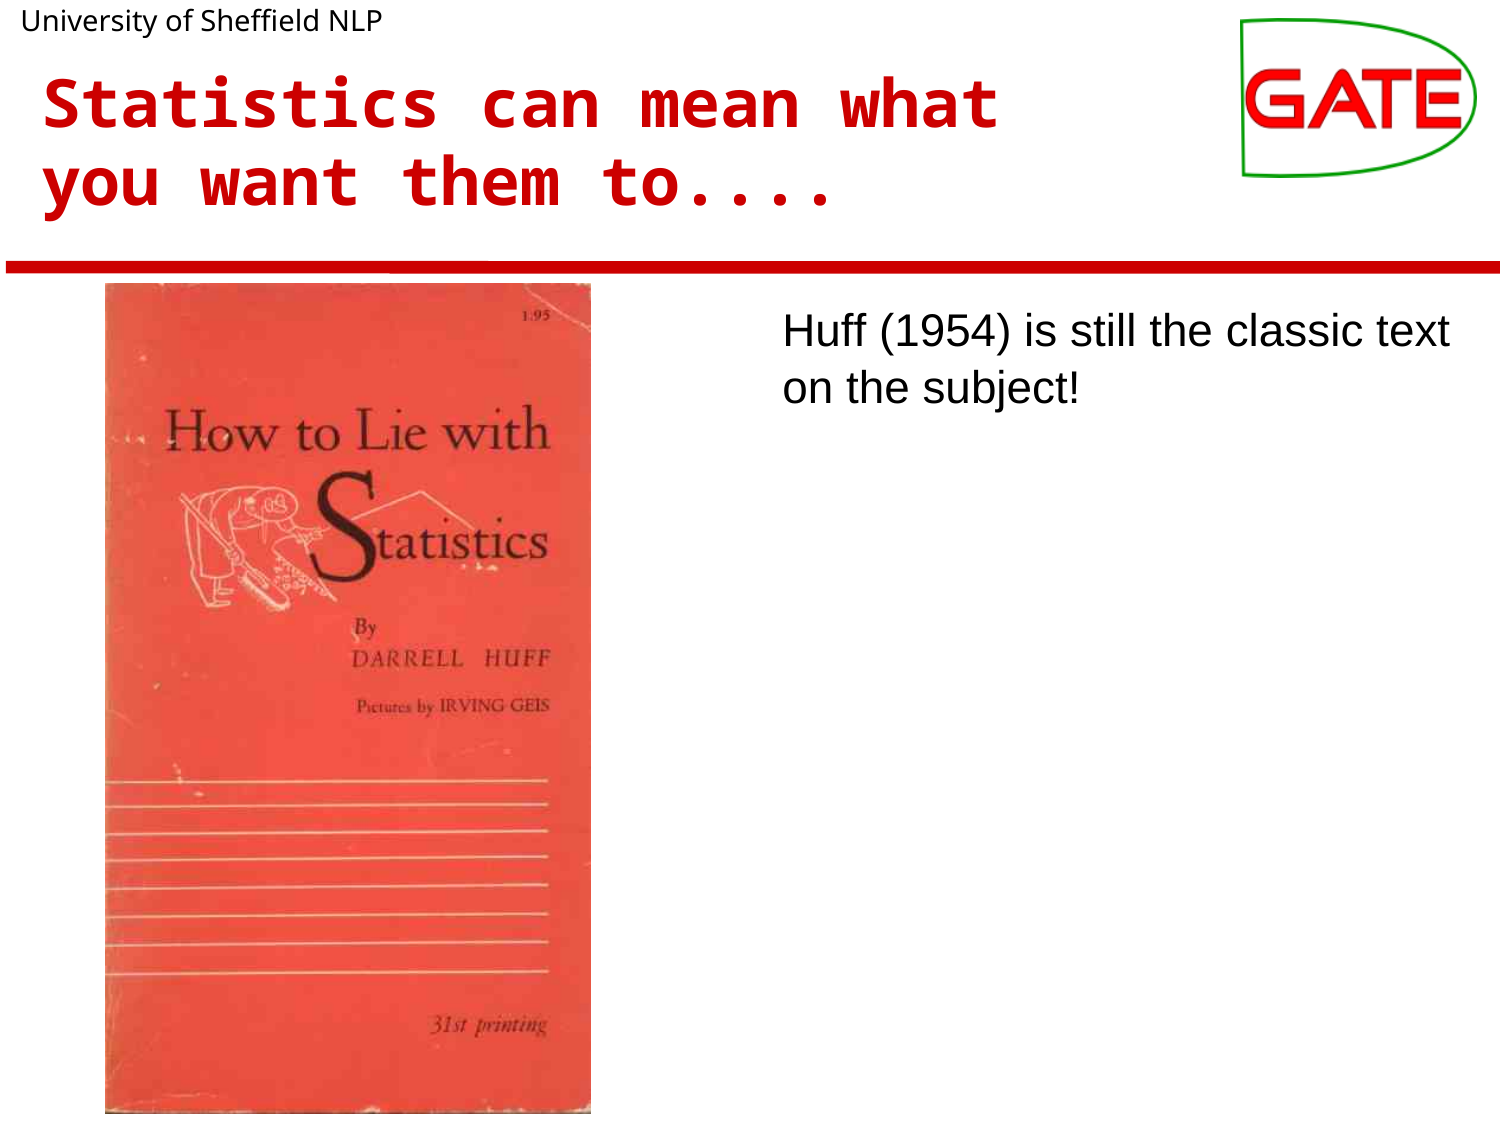

# Statistics can mean what you want them to....
Huff (1954) is still the classic text on the subject!